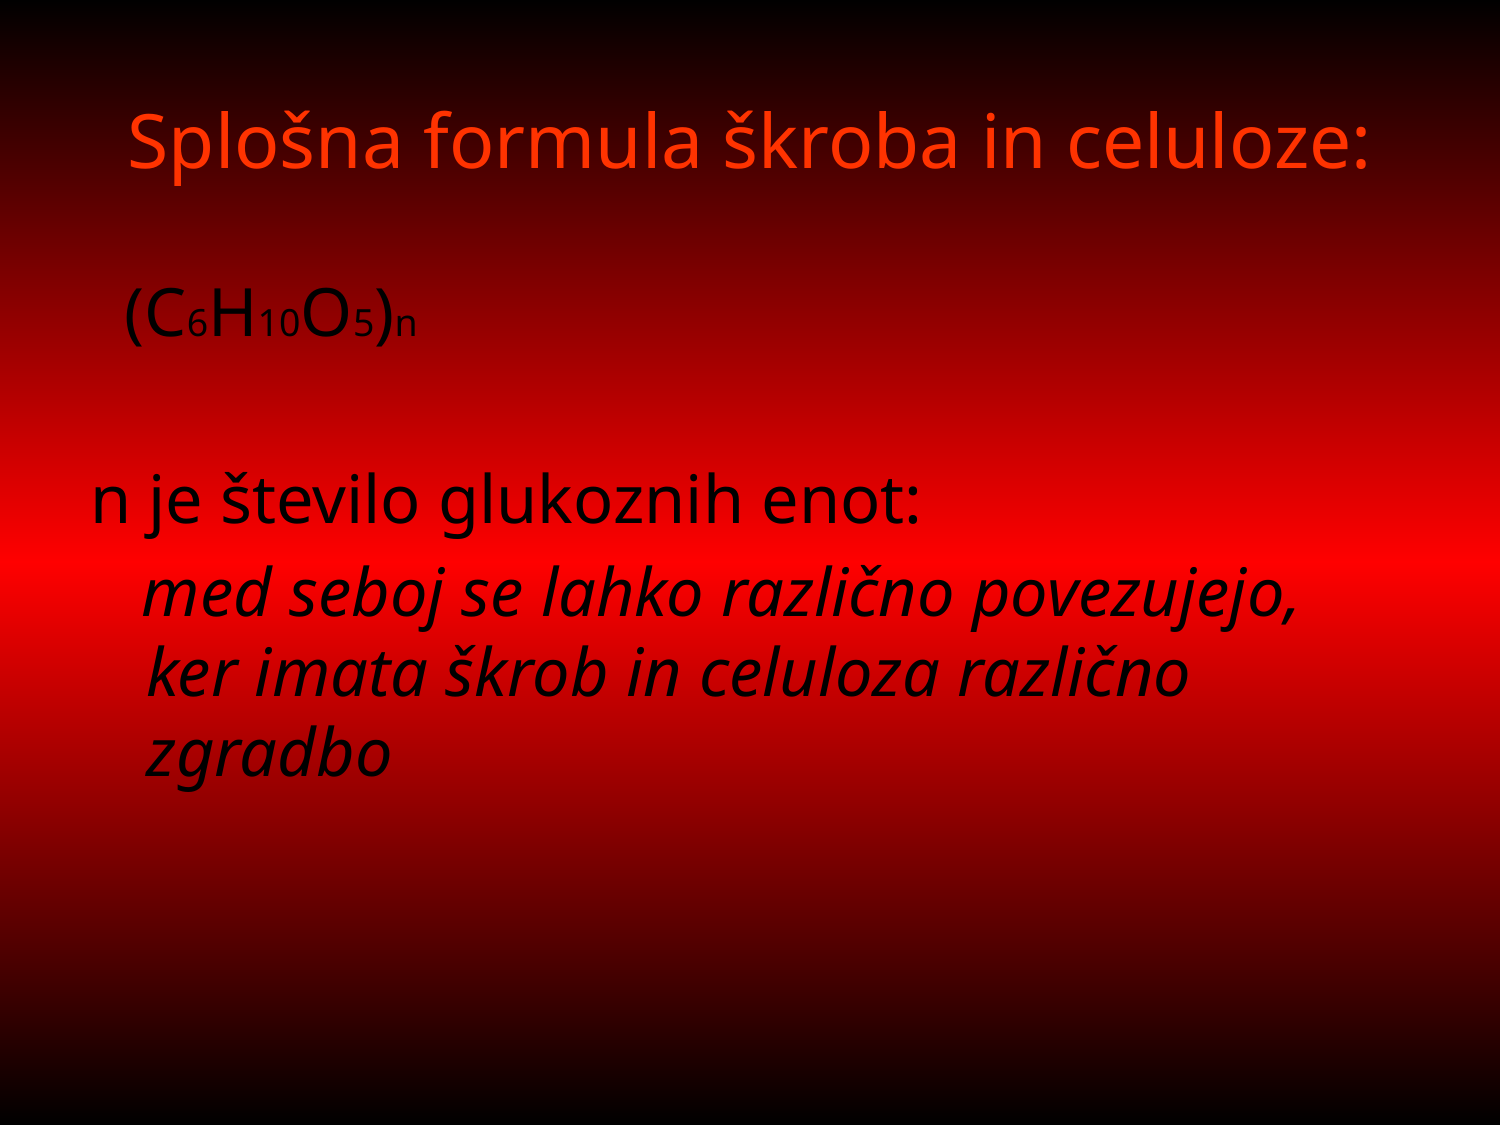

# Splošna formula škroba in celuloze:
 (C6H10O5)n
n je število glukoznih enot:
 med seboj se lahko različno povezujejo, ker imata škrob in celuloza različno zgradbo